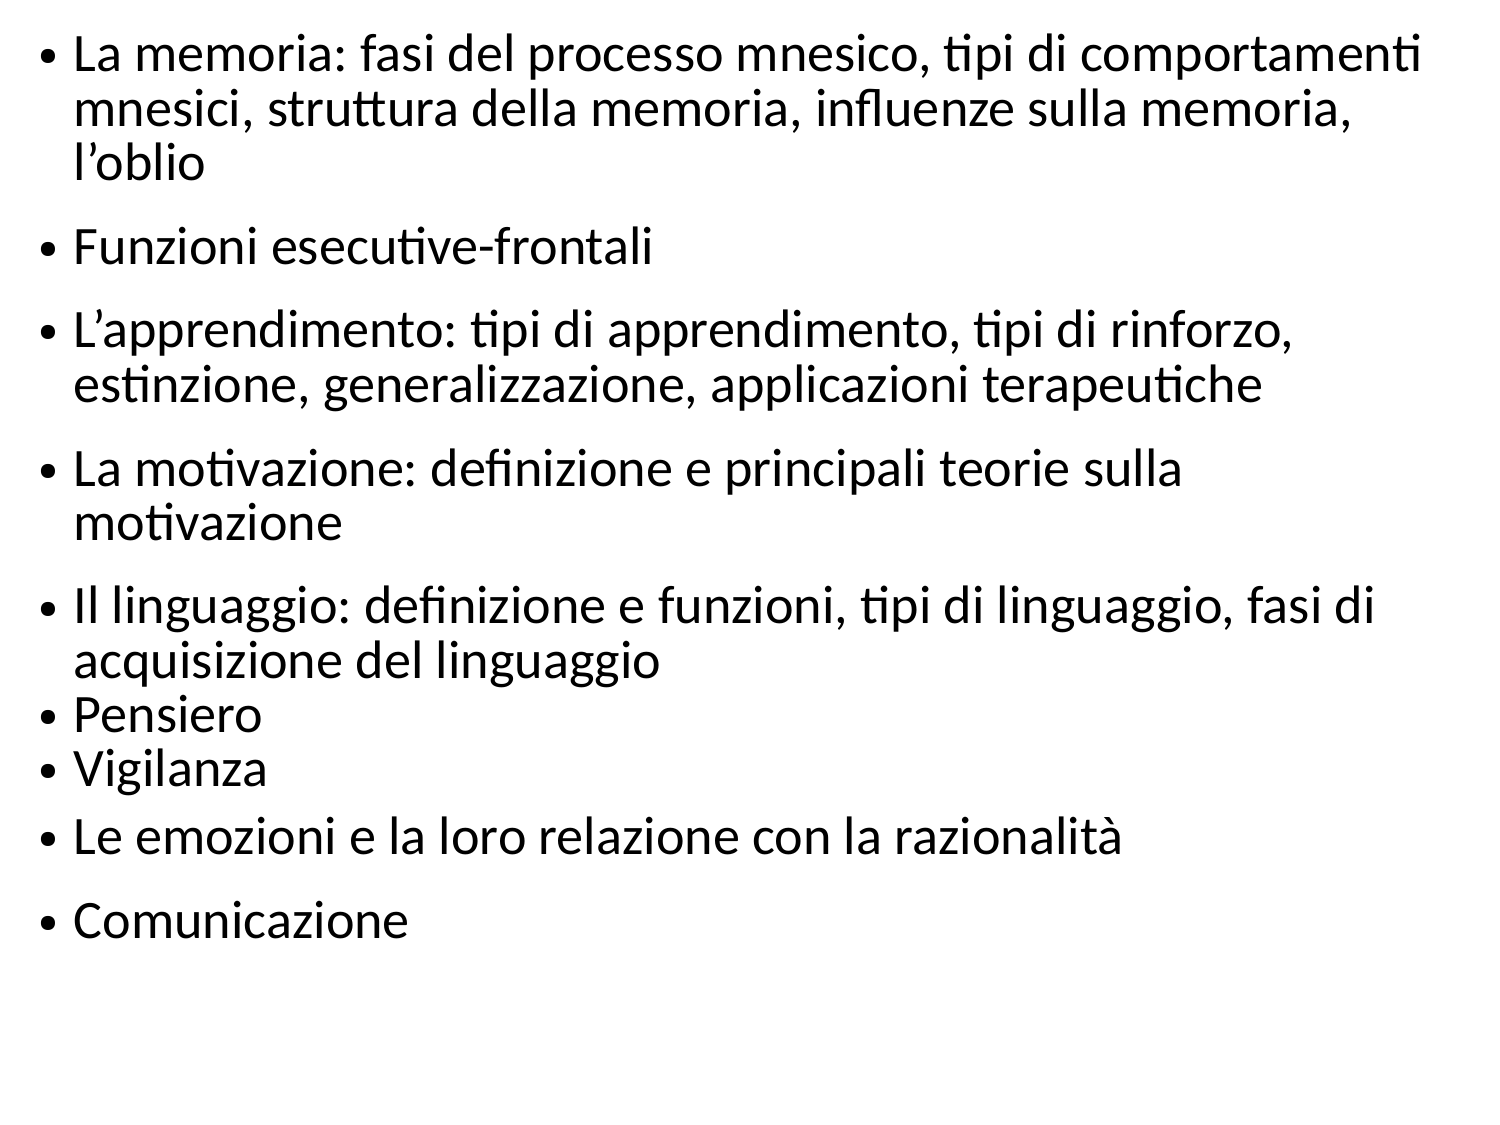

La memoria: fasi del processo mnesico, tipi di comportamenti mnesici, struttura della memoria, influenze sulla memoria, l’oblio
Funzioni esecutive-frontali
L’apprendimento: tipi di apprendimento, tipi di rinforzo, estinzione, generalizzazione, applicazioni terapeutiche
La motivazione: definizione e principali teorie sulla motivazione
Il linguaggio: definizione e funzioni, tipi di linguaggio, fasi di acquisizione del linguaggio
Pensiero
Vigilanza
Le emozioni e la loro relazione con la razionalità
Comunicazione